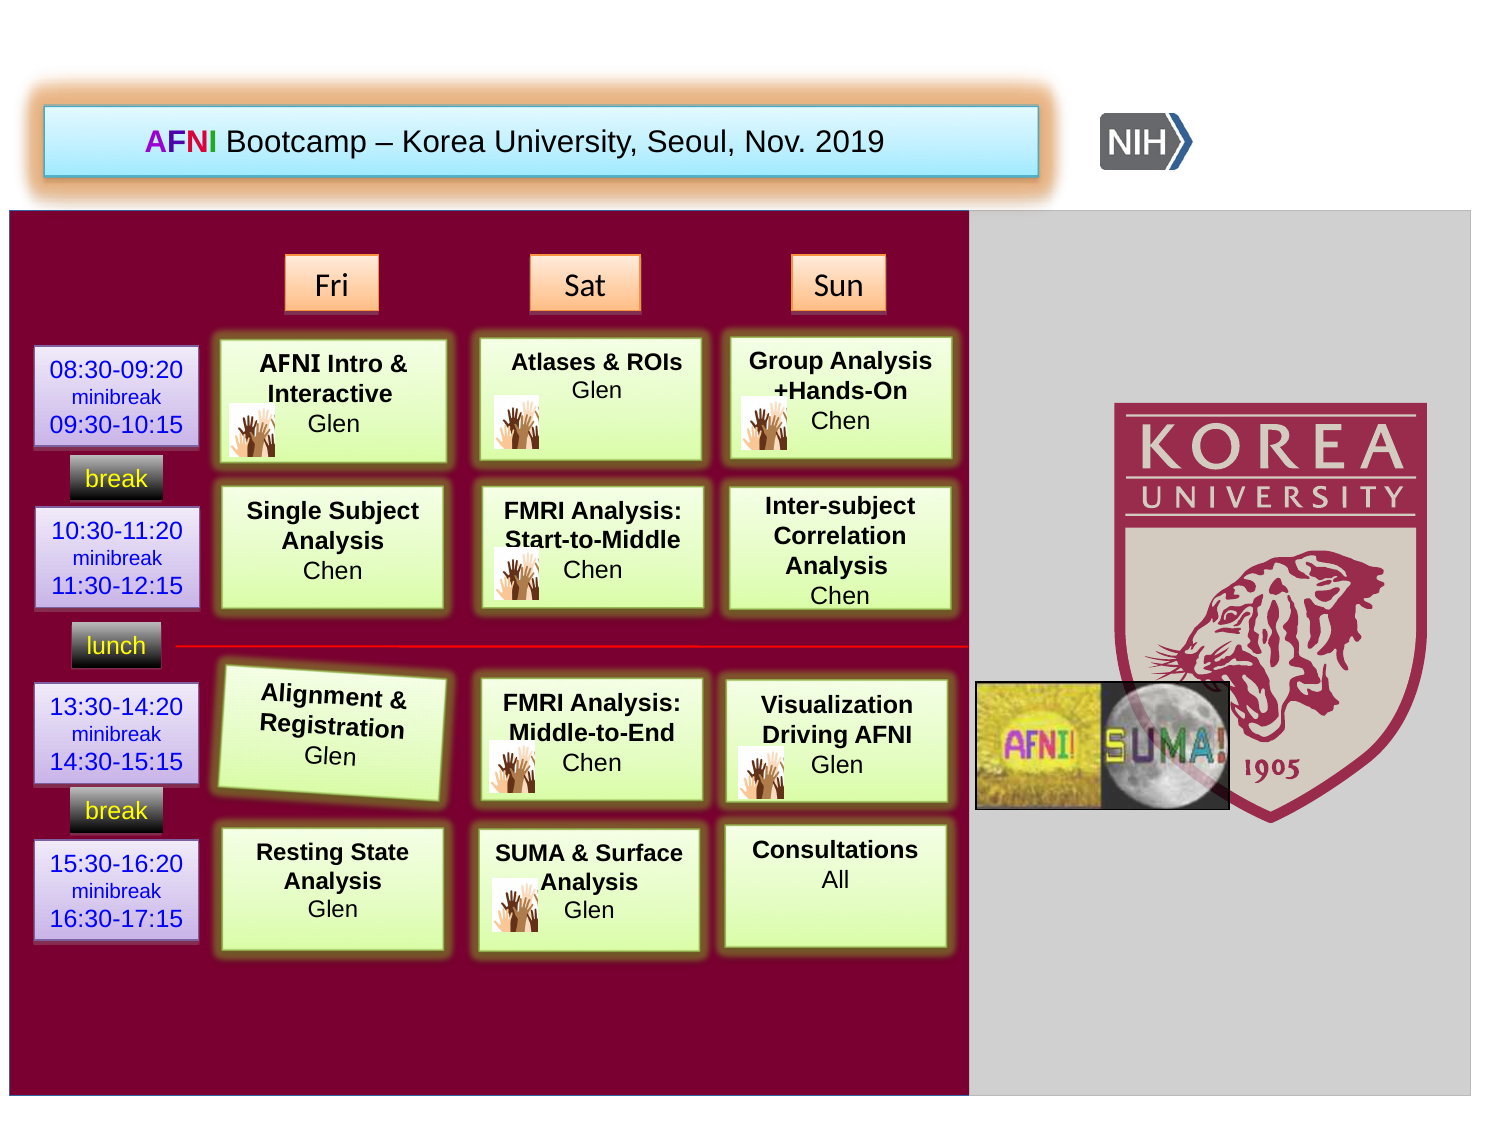

AFNI Bootcamp – Korea University, Seoul, Nov. 2019
Fri
Sat
Sun
Group Analysis +Hands-On
Chen
Atlases & ROIs
Glen
AFNI Intro &
Interactive
Glen
08:30-09:20
minibreak
09:30-10:15
break
FMRI Analysis: Start-to-Middle
Chen
Single Subject Analysis
Chen
Inter-subject Correlation Analysis
Chen
10:30-11:20
minibreak
11:30-12:15
lunch
Alignment & Registration
Glen
FMRI Analysis: Middle-to-End
Chen
Visualization Driving AFNI
Glen
13:30-14:20
minibreak
14:30-15:15
break
Consultations
All
Resting State Analysis
Glen
SUMA & Surface Analysis
Glen
15:30-16:20
minibreak
16:30-17:15